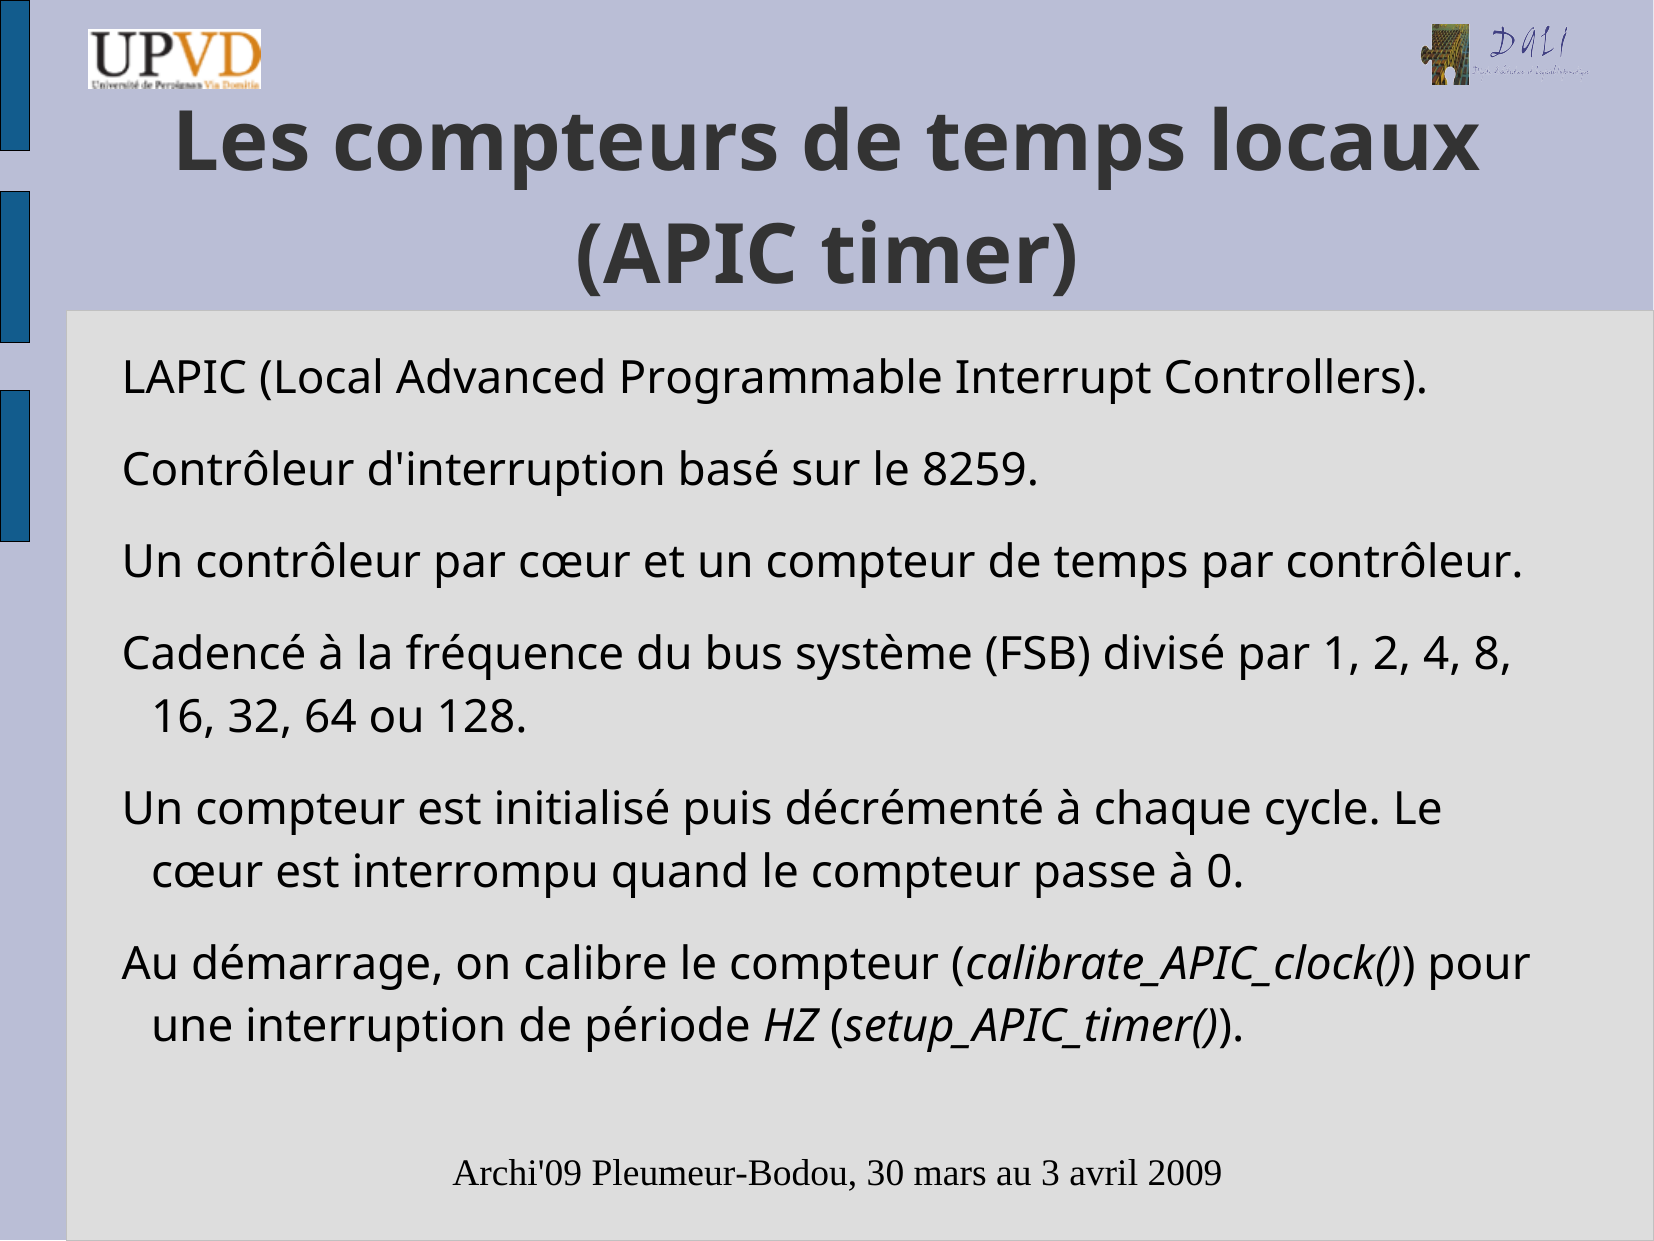

# Les compteurs de temps locaux (APIC timer)
LAPIC (Local Advanced Programmable Interrupt Controllers).
Contrôleur d'interruption basé sur le 8259.
Un contrôleur par cœur et un compteur de temps par contrôleur.
Cadencé à la fréquence du bus système (FSB) divisé par 1, 2, 4, 8, 16, 32, 64 ou 128.
Un compteur est initialisé puis décrémenté à chaque cycle. Le cœur est interrompu quand le compteur passe à 0.
Au démarrage, on calibre le compteur (calibrate_APIC_clock()) pour une interruption de période HZ (setup_APIC_timer()).
Archi'09 Pleumeur-Bodou, 30 mars au 3 avril 2009